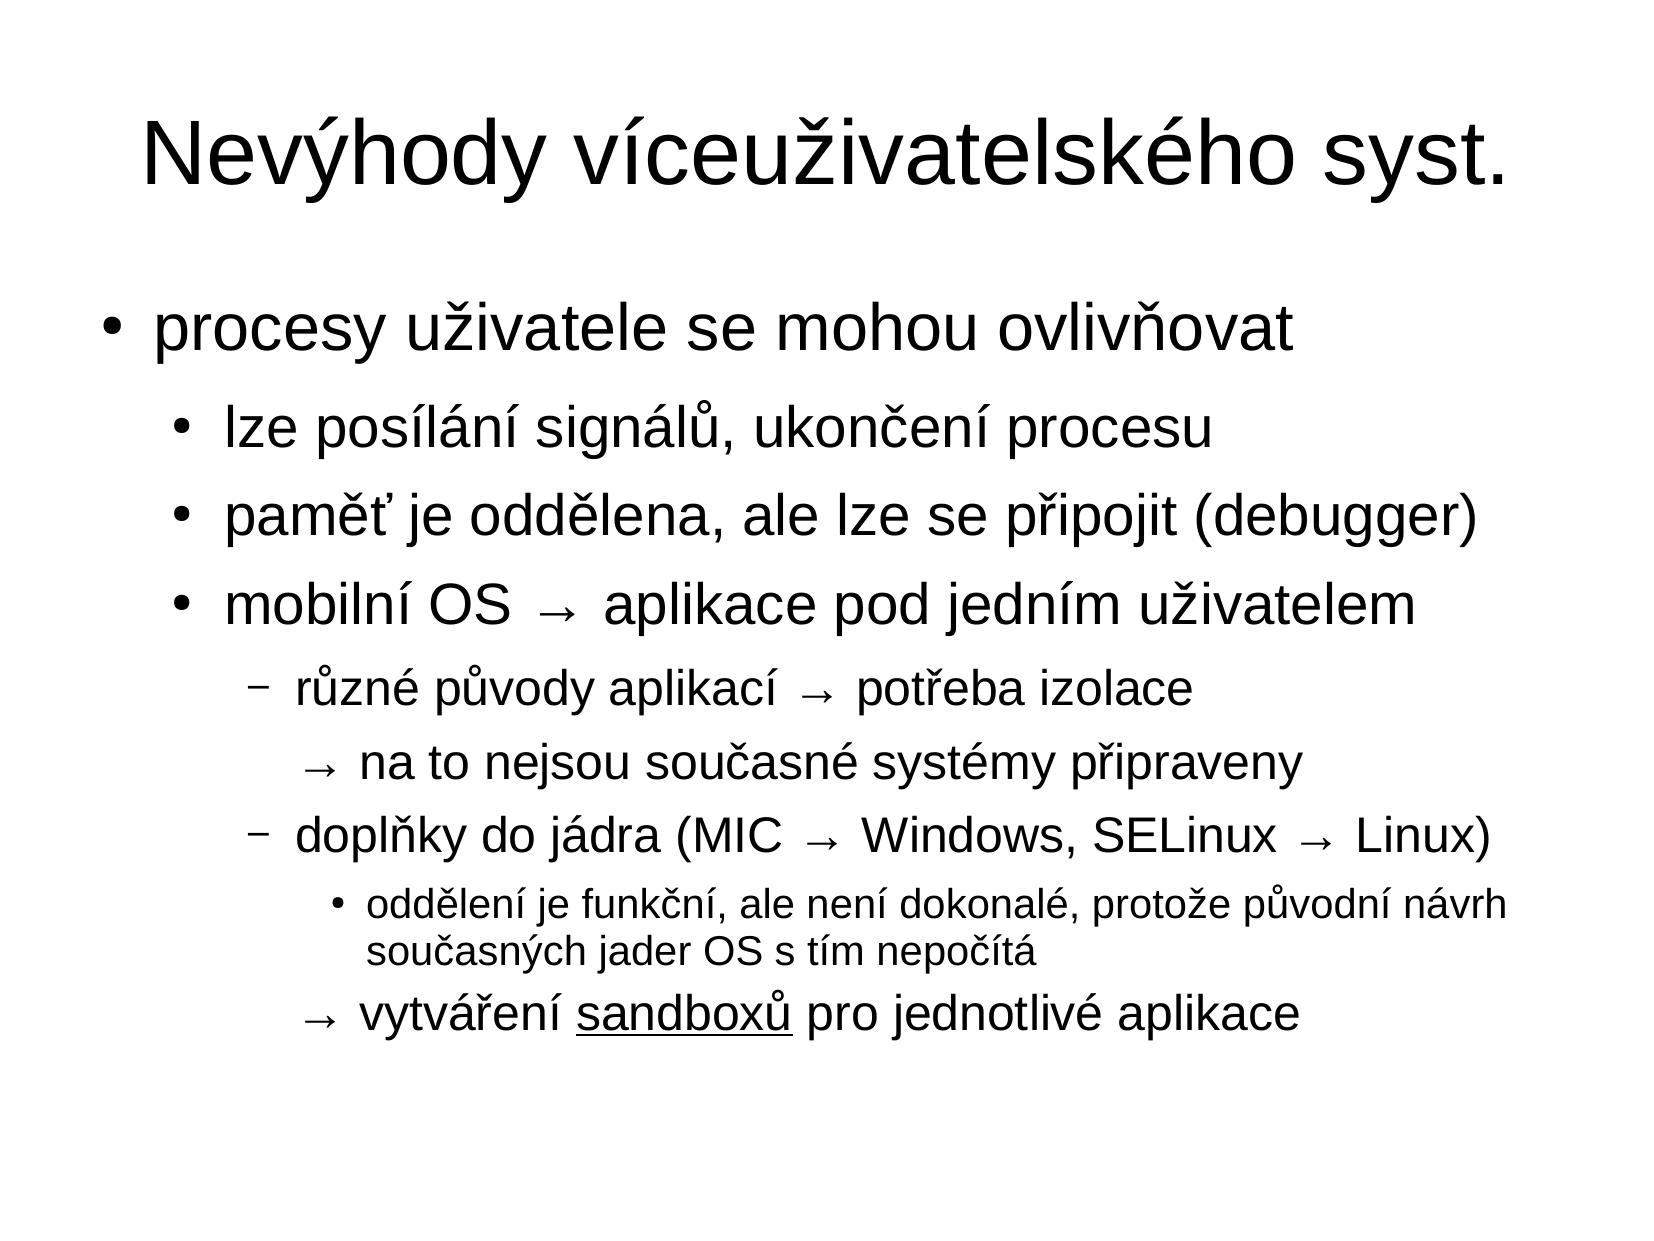

# Nevýhody víceuživatelského syst.
procesy uživatele se mohou ovlivňovat
lze posílání signálů, ukončení procesu
paměť je oddělena, ale lze se připojit (debugger)
mobilní OS → aplikace pod jedním uživatelem
různé původy aplikací → potřeba izolace
→ na to nejsou současné systémy připraveny
doplňky do jádra (MIC → Windows, SELinux → Linux)
oddělení je funkční, ale není dokonalé, protože původní návrh současných jader OS s tím nepočítá
→ vytváření sandboxů pro jednotlivé aplikace